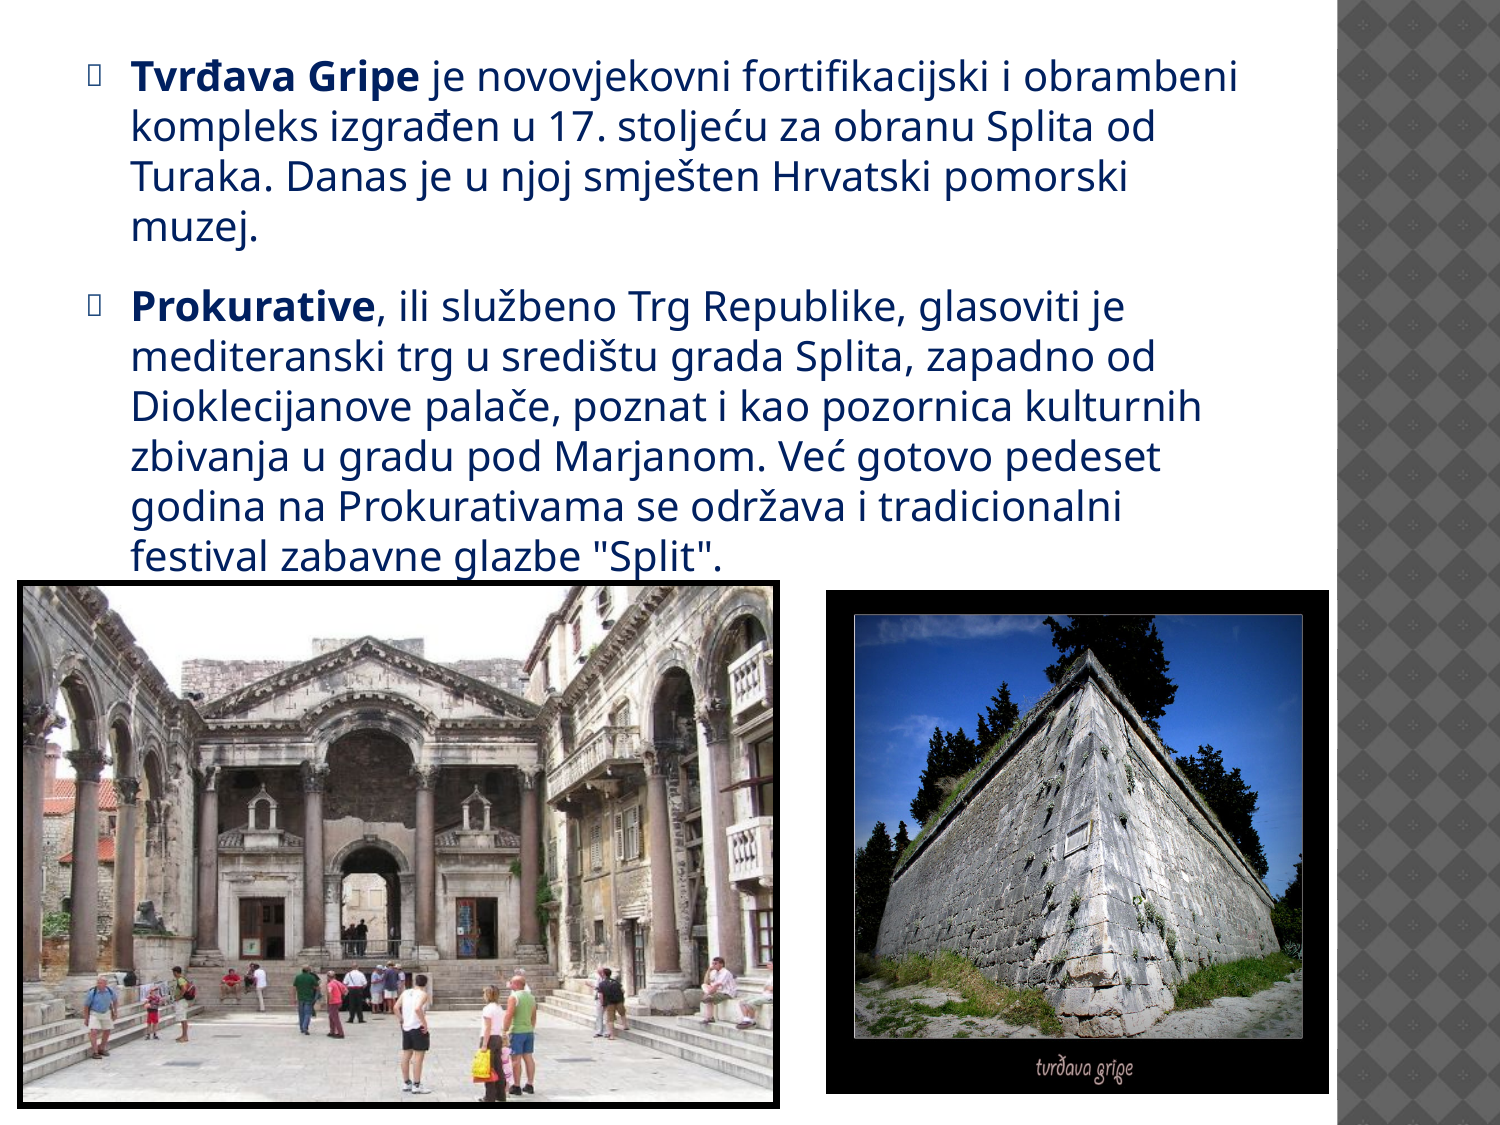

# Tvrđava Gripe je novovjekovni fortifikacijski i obrambeni kompleks izgrađen u 17. stoljeću za obranu Splita od Turaka. Danas je u njoj smješten Hrvatski pomorski muzej.
Prokurative, ili službeno Trg Republike, glasoviti je mediteranski trg u središtu grada Splita, zapadno od Dioklecijanove palače, poznat i kao pozornica kulturnih zbivanja u gradu pod Marjanom. Već gotovo pedeset godina na Prokurativama se održava i tradicionalni festival zabavne glazbe "Split".